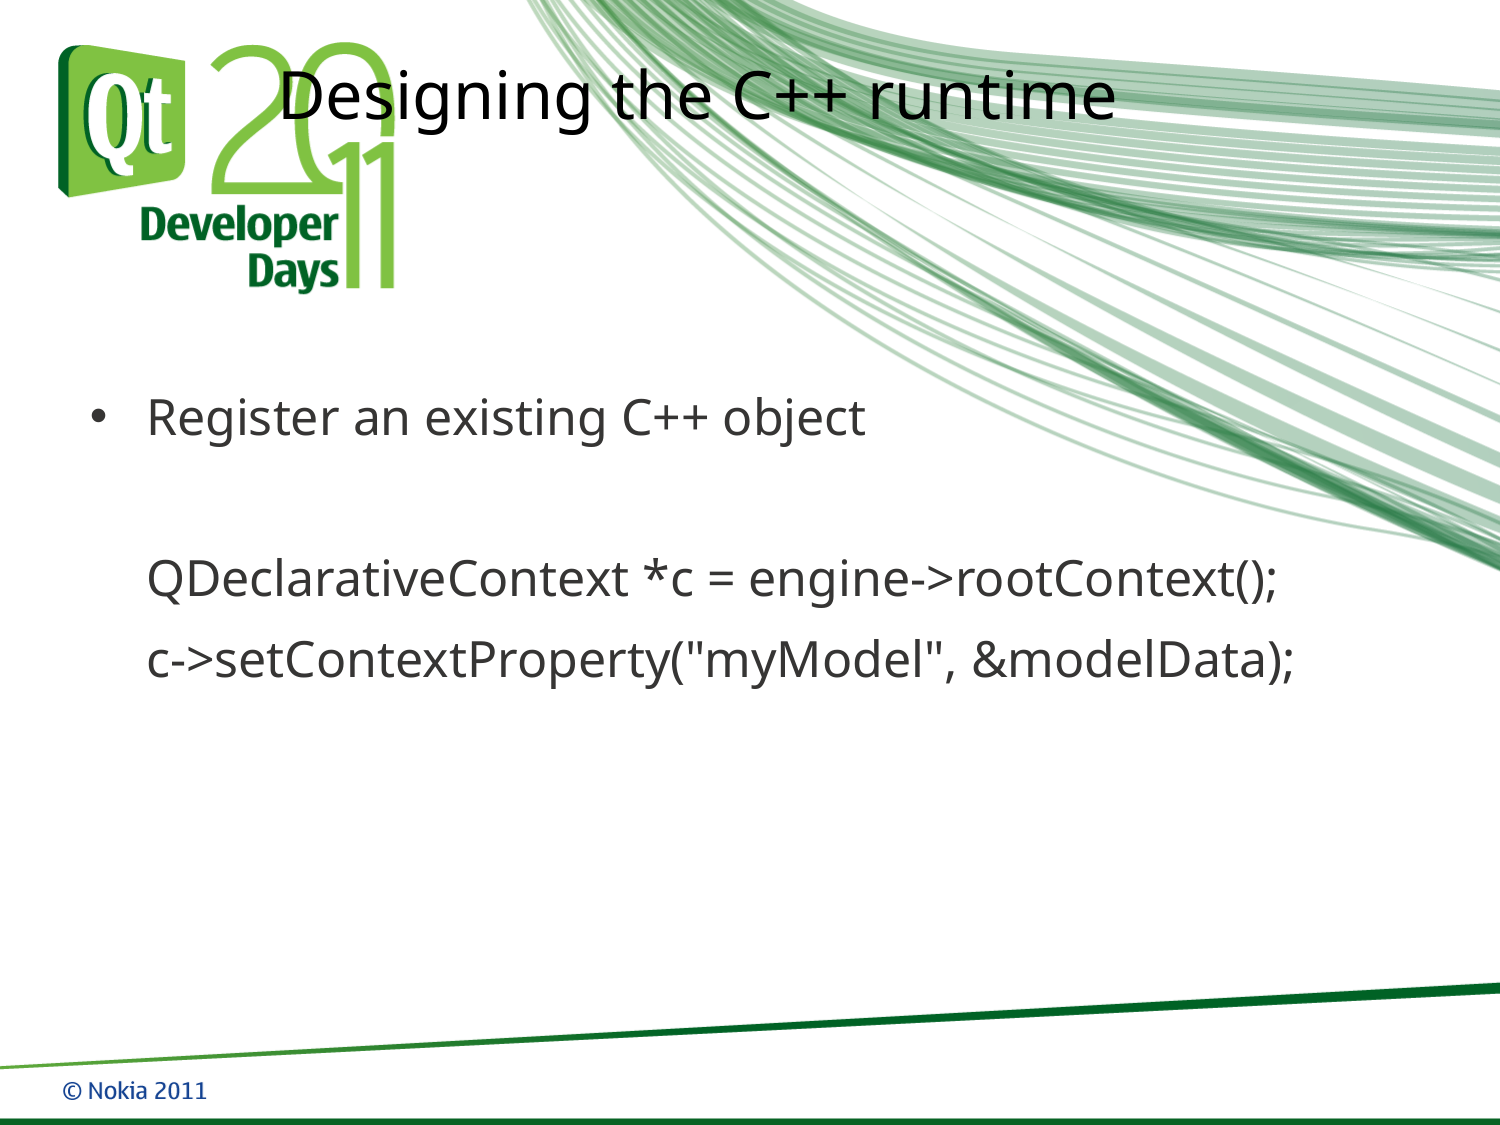

# Designing the C++ runtime
Register an existing C++ object
QDeclarativeContext *c = engine->rootContext();
c->setContextProperty("myModel", &modelData);